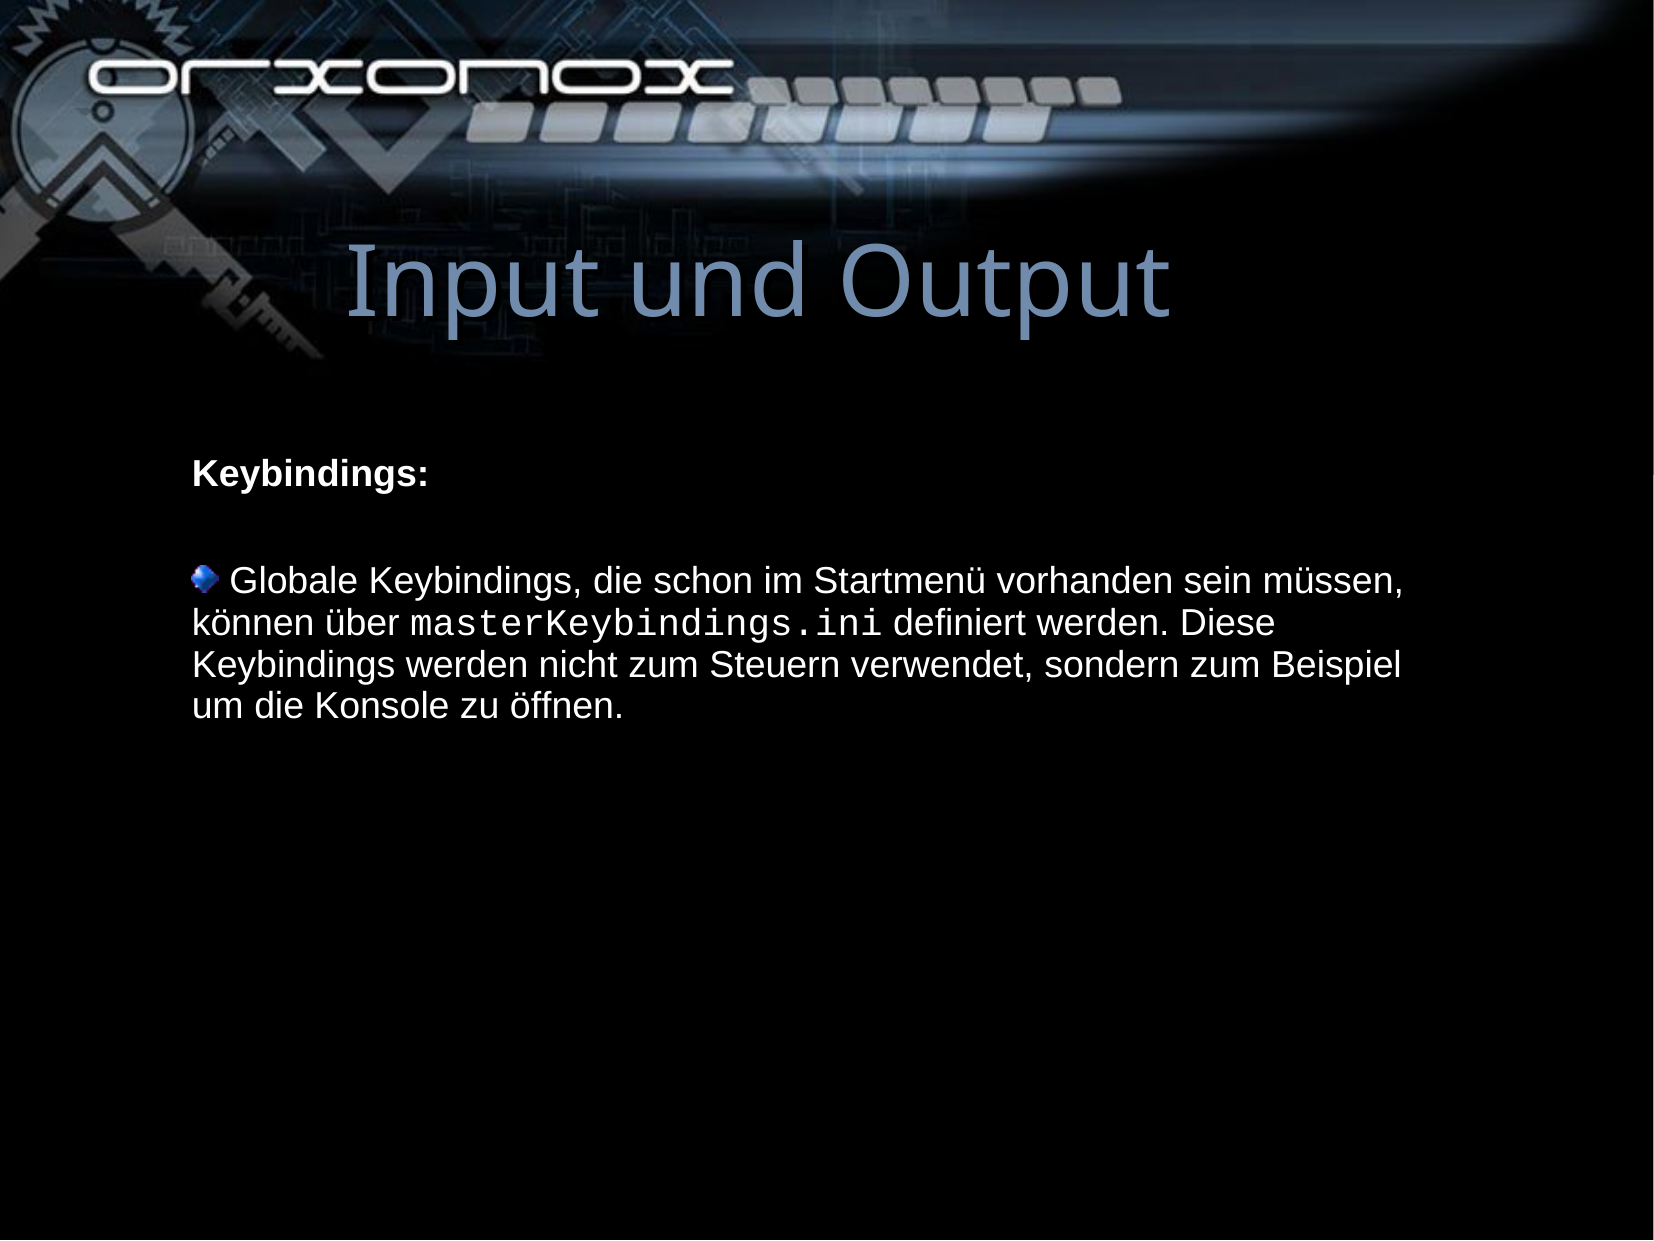

Input und Output
Keybindings:
 Globale Keybindings, die schon im Startmenü vorhanden sein müssen, können über masterKeybindings.ini definiert werden. Diese Keybindings werden nicht zum Steuern verwendet, sondern zum Beispiel um die Konsole zu öffnen.